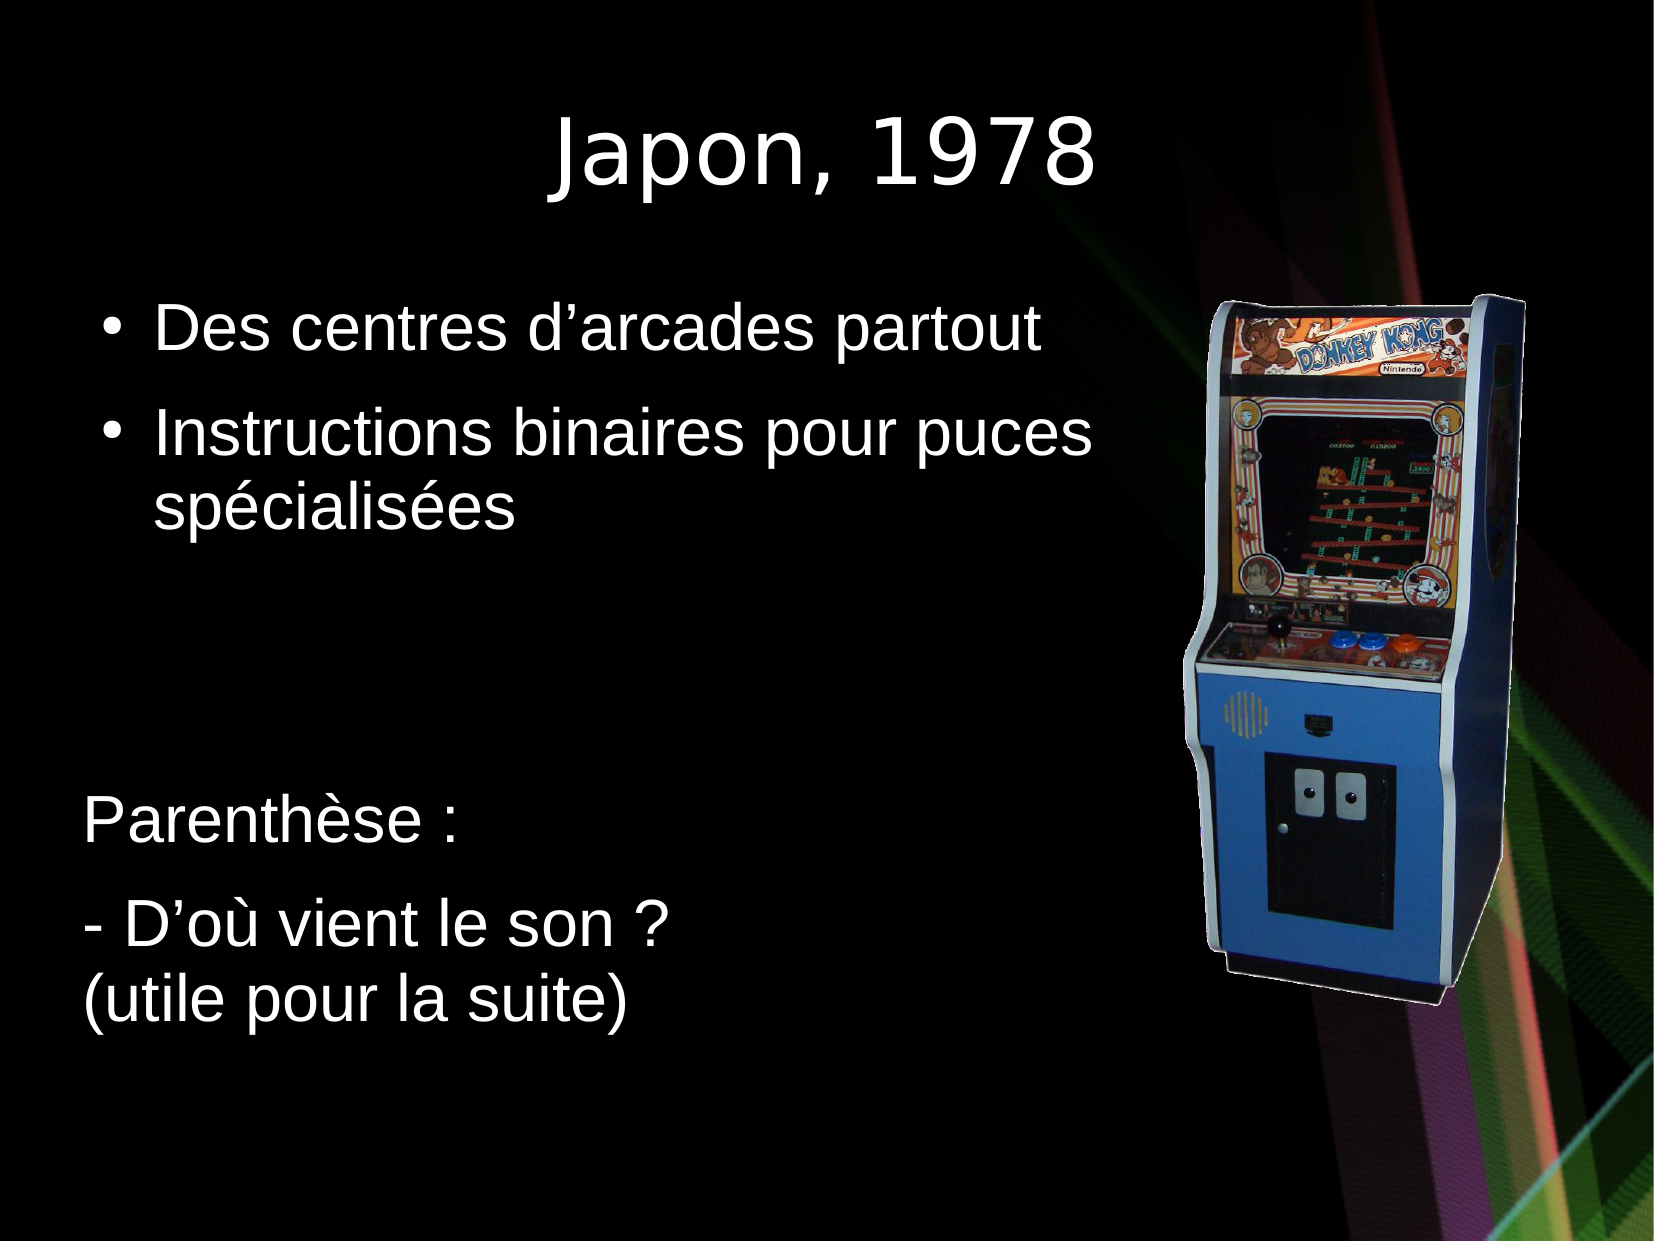

# Japon, 1978
Des centres d’arcades partout
Instructions binaires pour puces spécialisées
Parenthèse :
- D’où vient le son ?
(utile pour la suite)